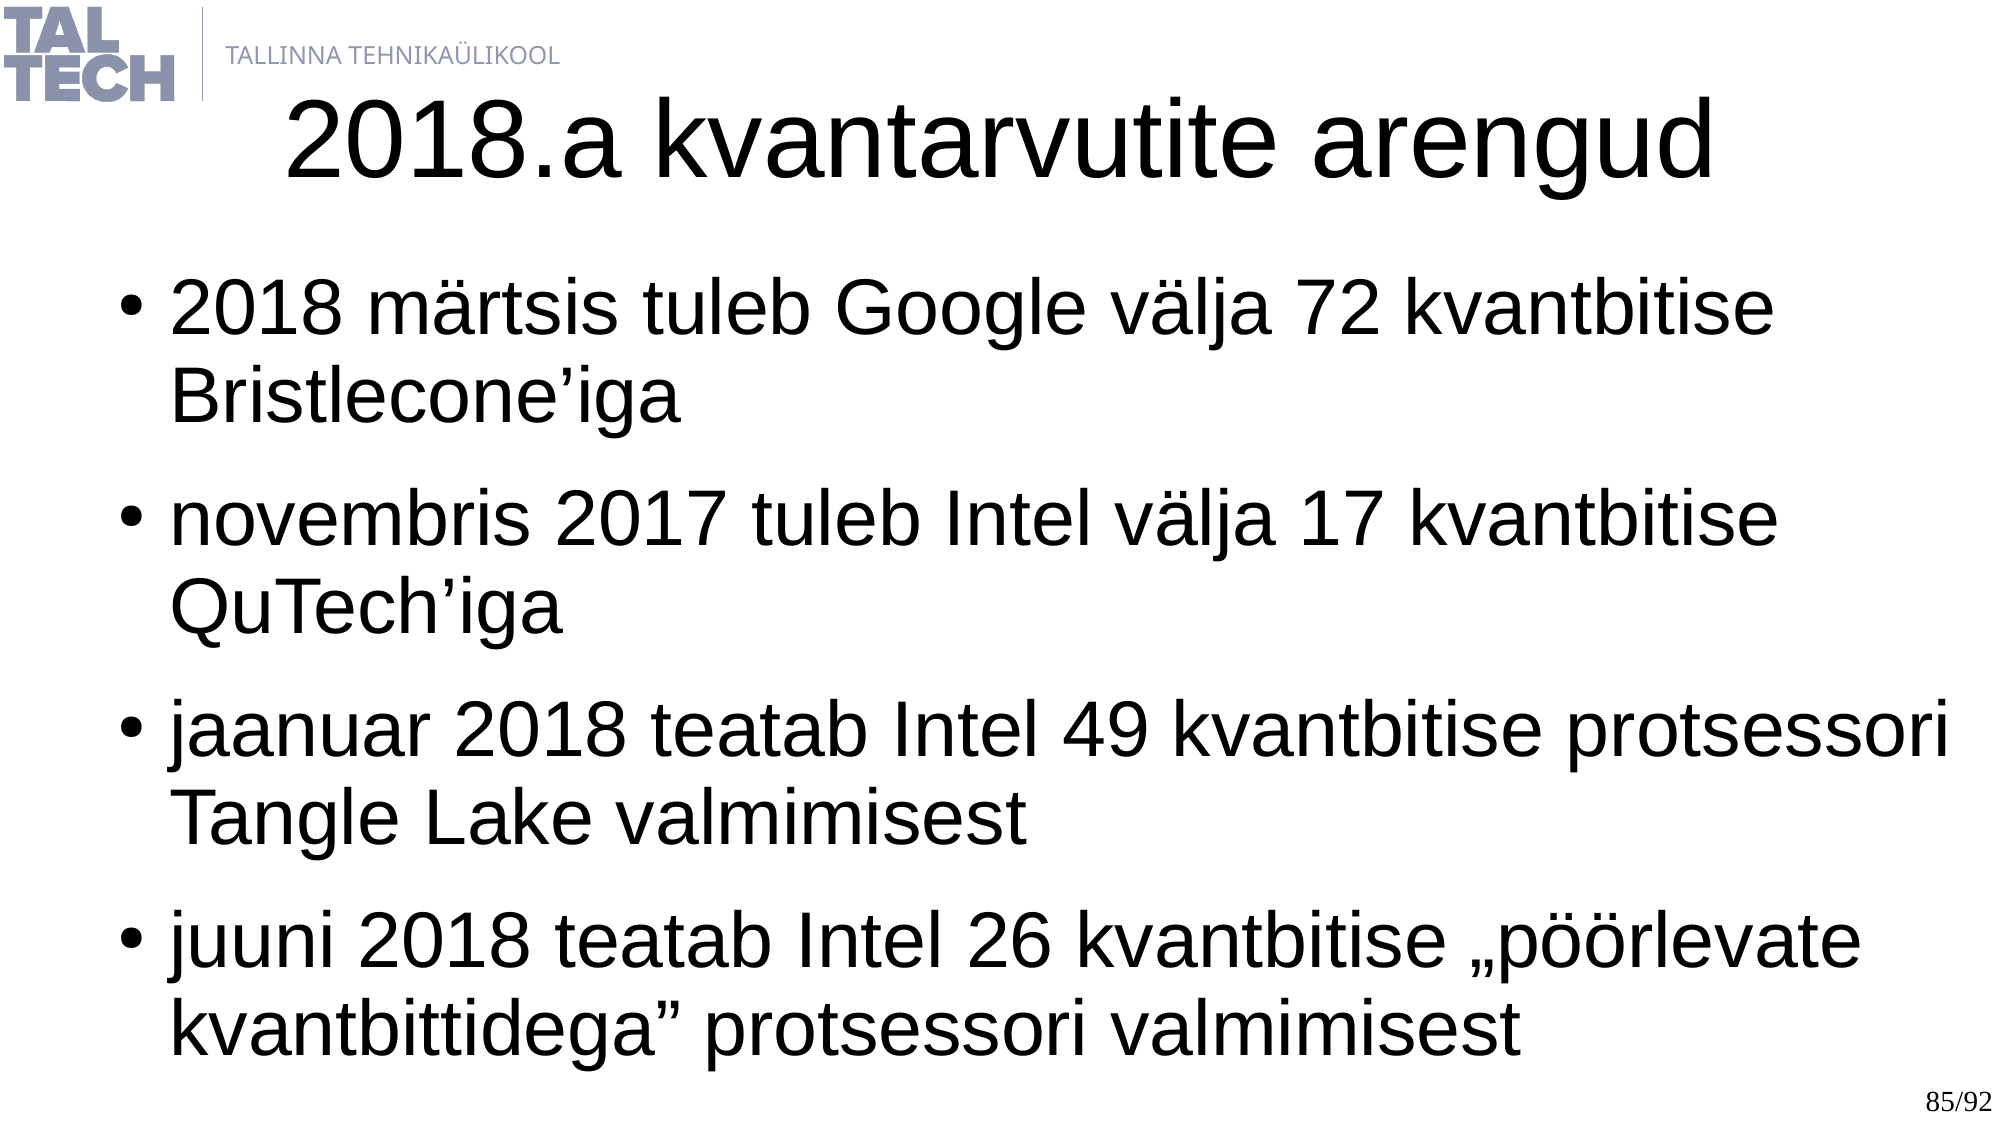

# 2018.a kvantarvutite arengud
2018 märtsis tuleb Google välja 72 kvantbitise Bristlecone’iga
novembris 2017 tuleb Intel välja 17 kvantbitise QuTech’iga
jaanuar 2018 teatab Intel 49 kvantbitise protsessori Tangle Lake valmimisest
juuni 2018 teatab Intel 26 kvantbitise „pöörlevate kvantbittidega” protsessori valmimisest
85